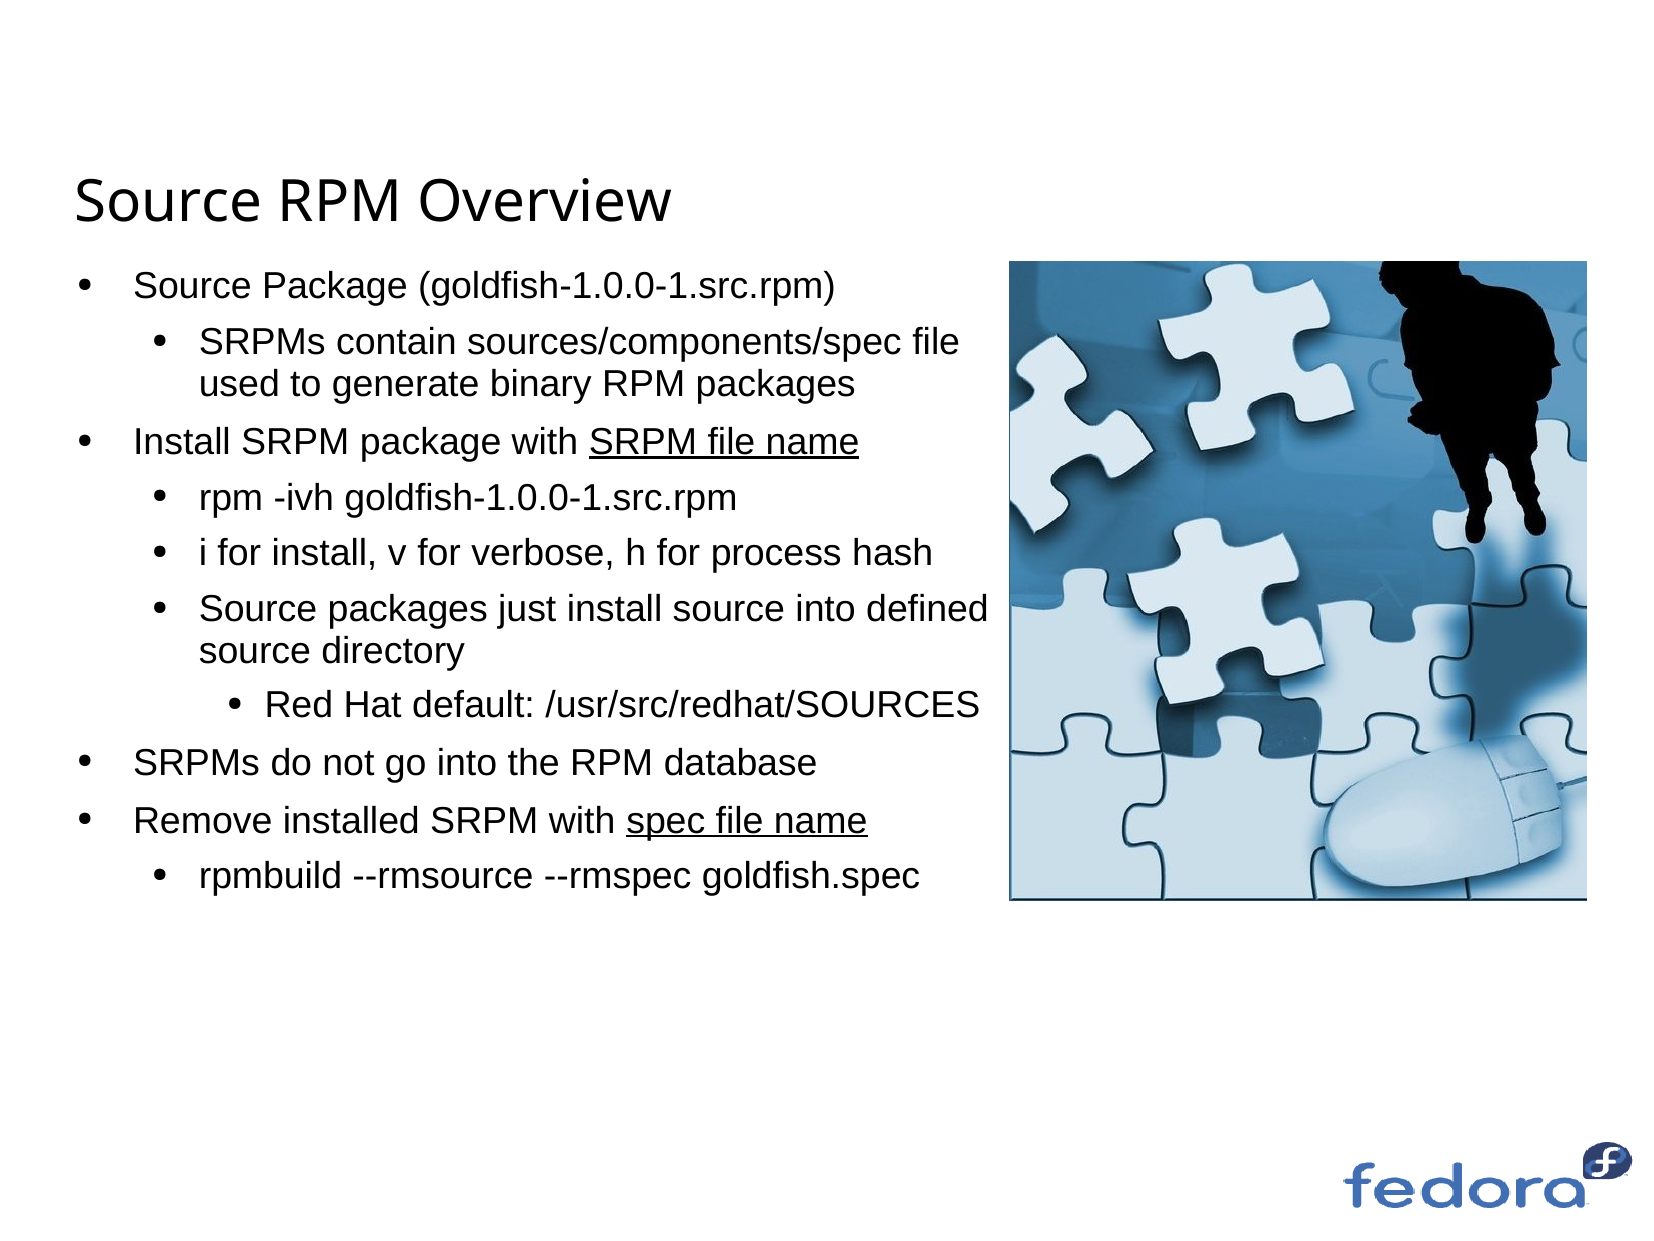

# Source RPM Overview
Source Package (goldfish-1.0.0-1.src.rpm)
SRPMs contain sources/components/spec file used to generate binary RPM packages
Install SRPM package with SRPM file name
rpm -ivh goldfish-1.0.0-1.src.rpm
i for install, v for verbose, h for process hash
Source packages just install source into defined source directory
Red Hat default: /usr/src/redhat/SOURCES
SRPMs do not go into the RPM database
Remove installed SRPM with spec file name
rpmbuild --rmsource --rmspec goldfish.spec